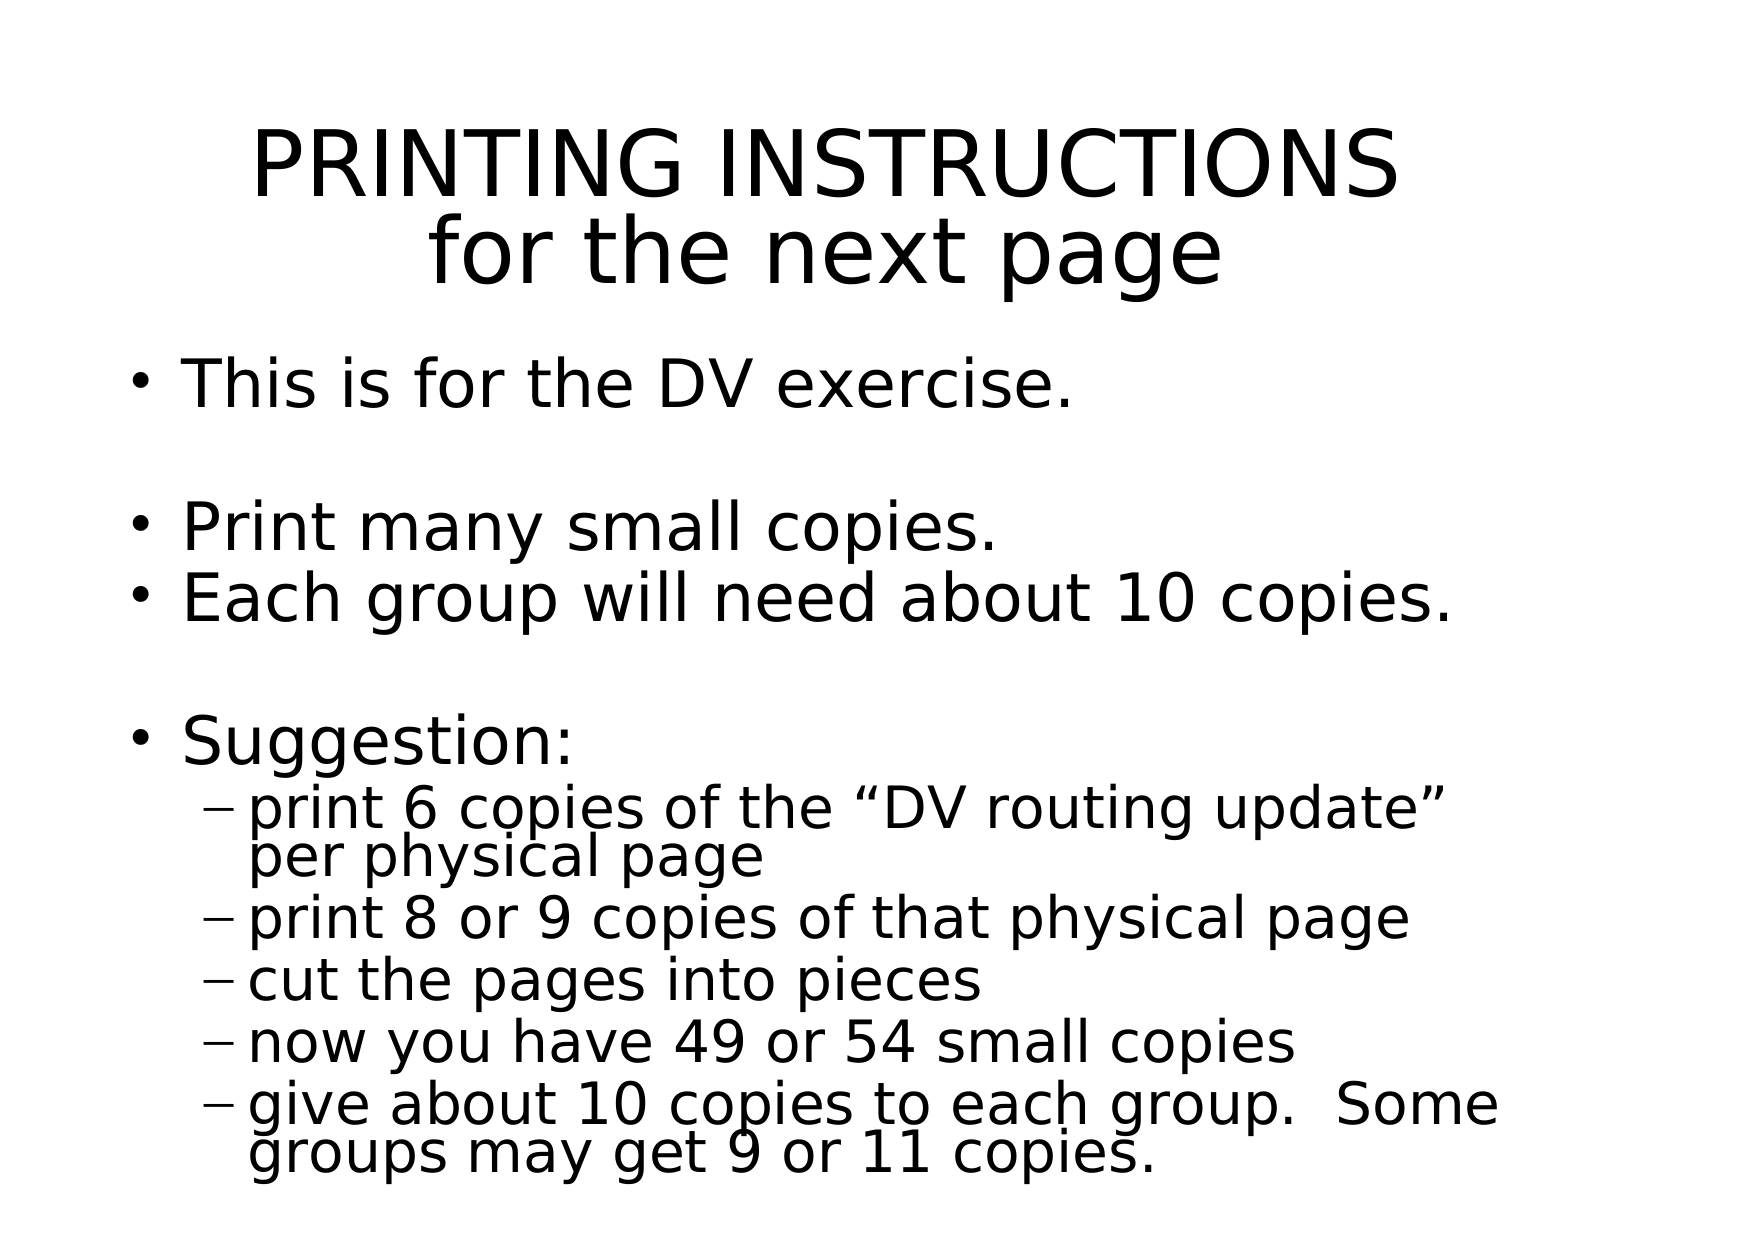

# PRINTING INSTRUCTIONS for the next page
This is for the DV exercise.
Print many small copies.
Each group will need about 10 copies.
Suggestion:
print 6 copies of the “DV routing update” per physical page
print 8 or 9 copies of that physical page
cut the pages into pieces
now you have 49 or 54 small copies
give about 10 copies to each group. Some groups may get 9 or 11 copies.